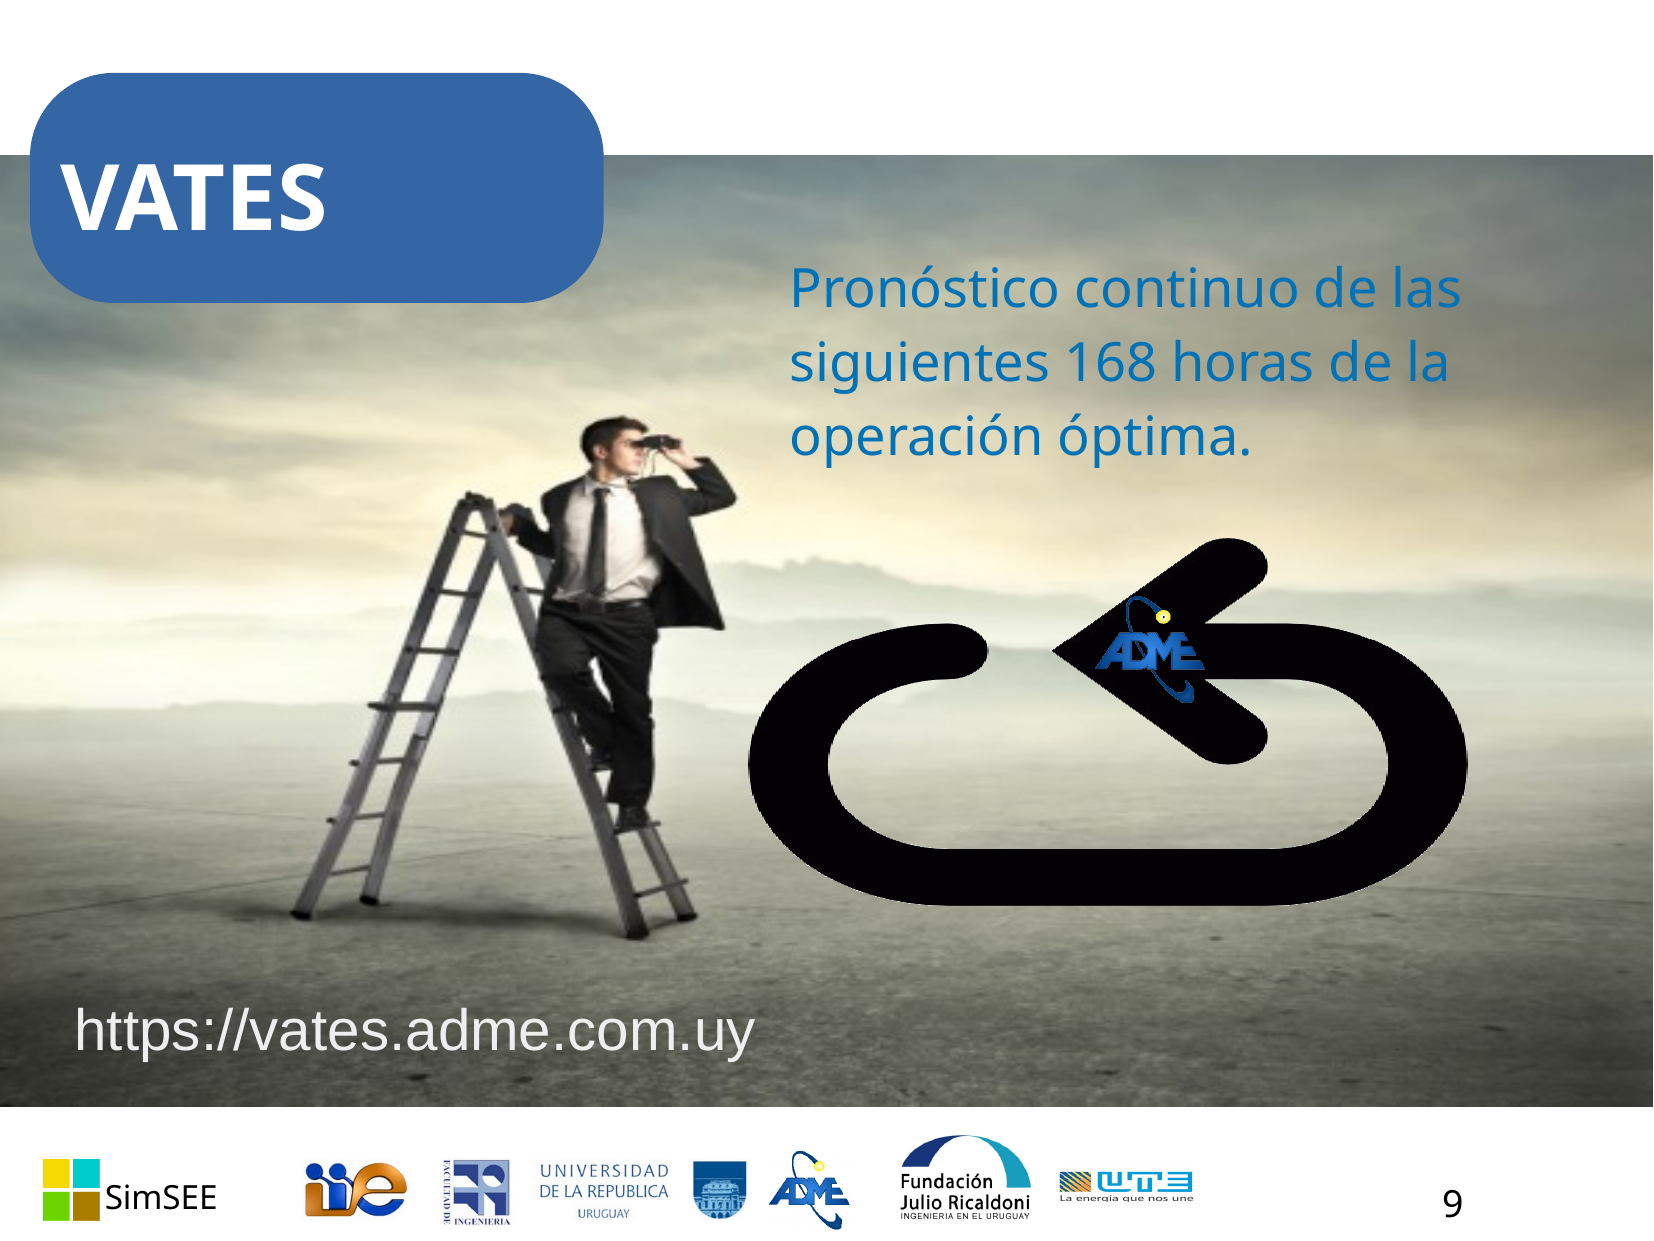

VATES
# Pronóstico continuo de las siguientes 168 horas de la operación óptima.
https://vates.adme.com.uy